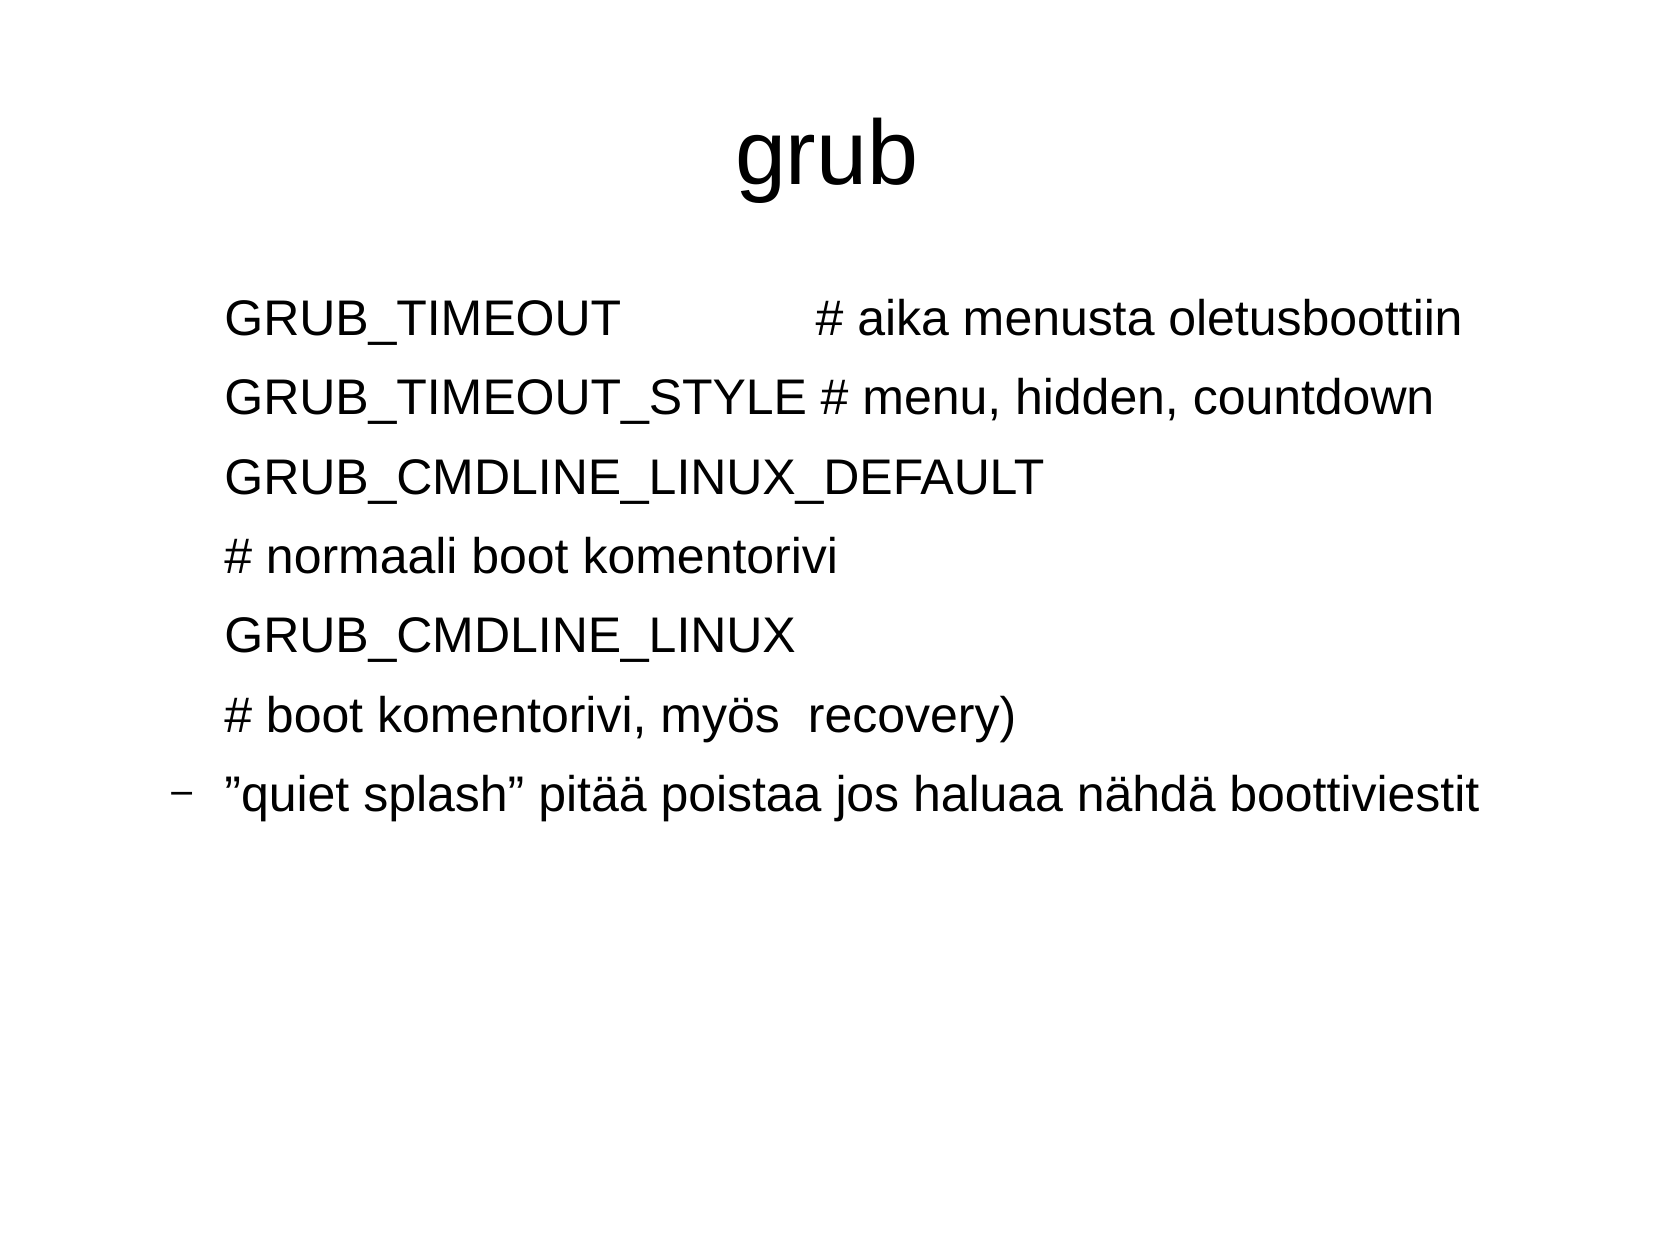

# grub
GRUB_TIMEOUT # aika menusta oletusboottiin
GRUB_TIMEOUT_STYLE # menu, hidden, countdown
GRUB_CMDLINE_LINUX_DEFAULT
# normaali boot komentorivi
GRUB_CMDLINE_LINUX
# boot komentorivi, myös recovery)
”quiet splash” pitää poistaa jos haluaa nähdä boottiviestit